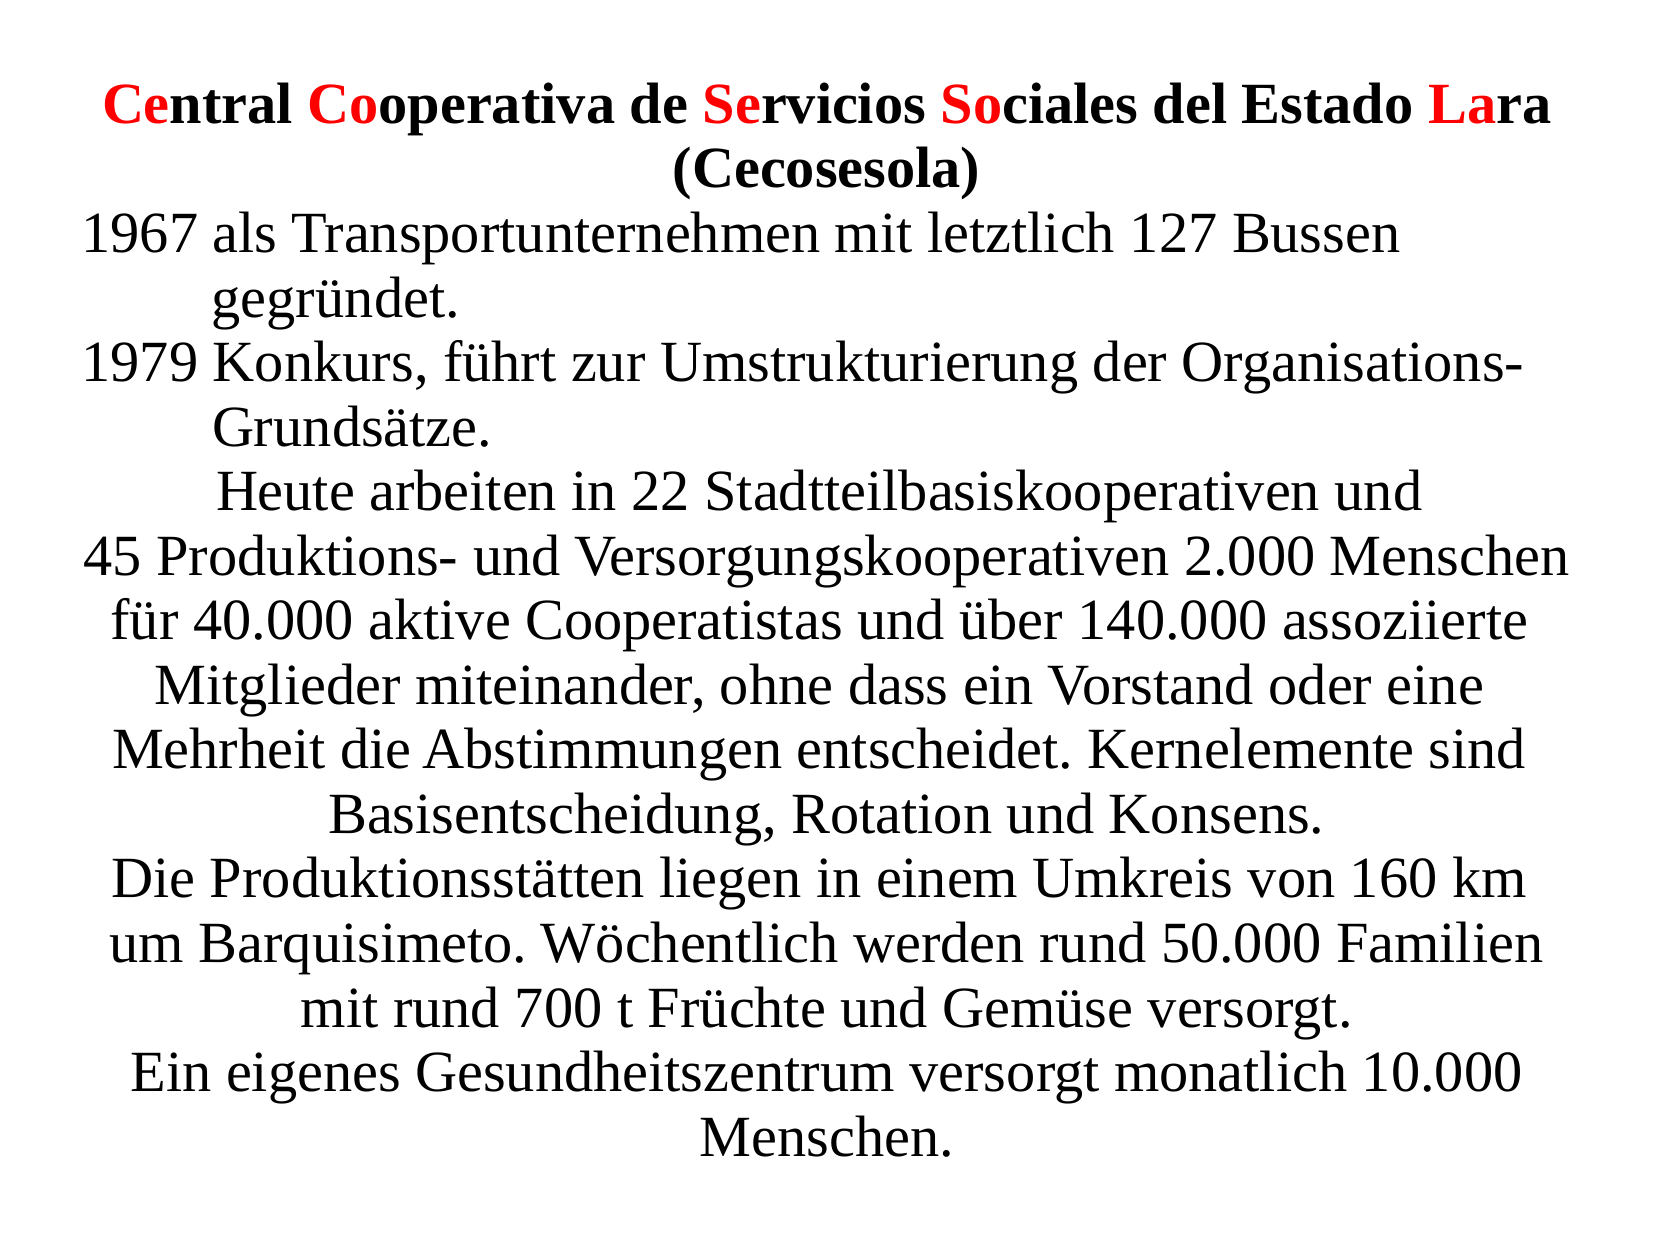

Central Cooperativa de Servicios Sociales del Estado Lara
(Cecosesola)
1967 als Transportunternehmen mit letztlich 127 Bussen gegründet.
1979 Konkurs, führt zur Umstrukturierung der Organisations-
 Grundsätze.
Heute arbeiten in 22 Stadtteilbasiskooperativen und
45 Produktions- und Versorgungskooperativen 2.000 Menschen
für 40.000 aktive Cooperatistas und über 140.000 assoziierte
Mitglieder miteinander, ohne dass ein Vorstand oder eine
Mehrheit die Abstimmungen entscheidet. Kernelemente sind
Basisentscheidung, Rotation und Konsens.
Die Produktionsstätten liegen in einem Umkreis von 160 km
um Barquisimeto. Wöchentlich werden rund 50.000 Familien
mit rund 700 t Früchte und Gemüse versorgt.
Ein eigenes Gesundheitszentrum versorgt monatlich 10.000 Menschen.